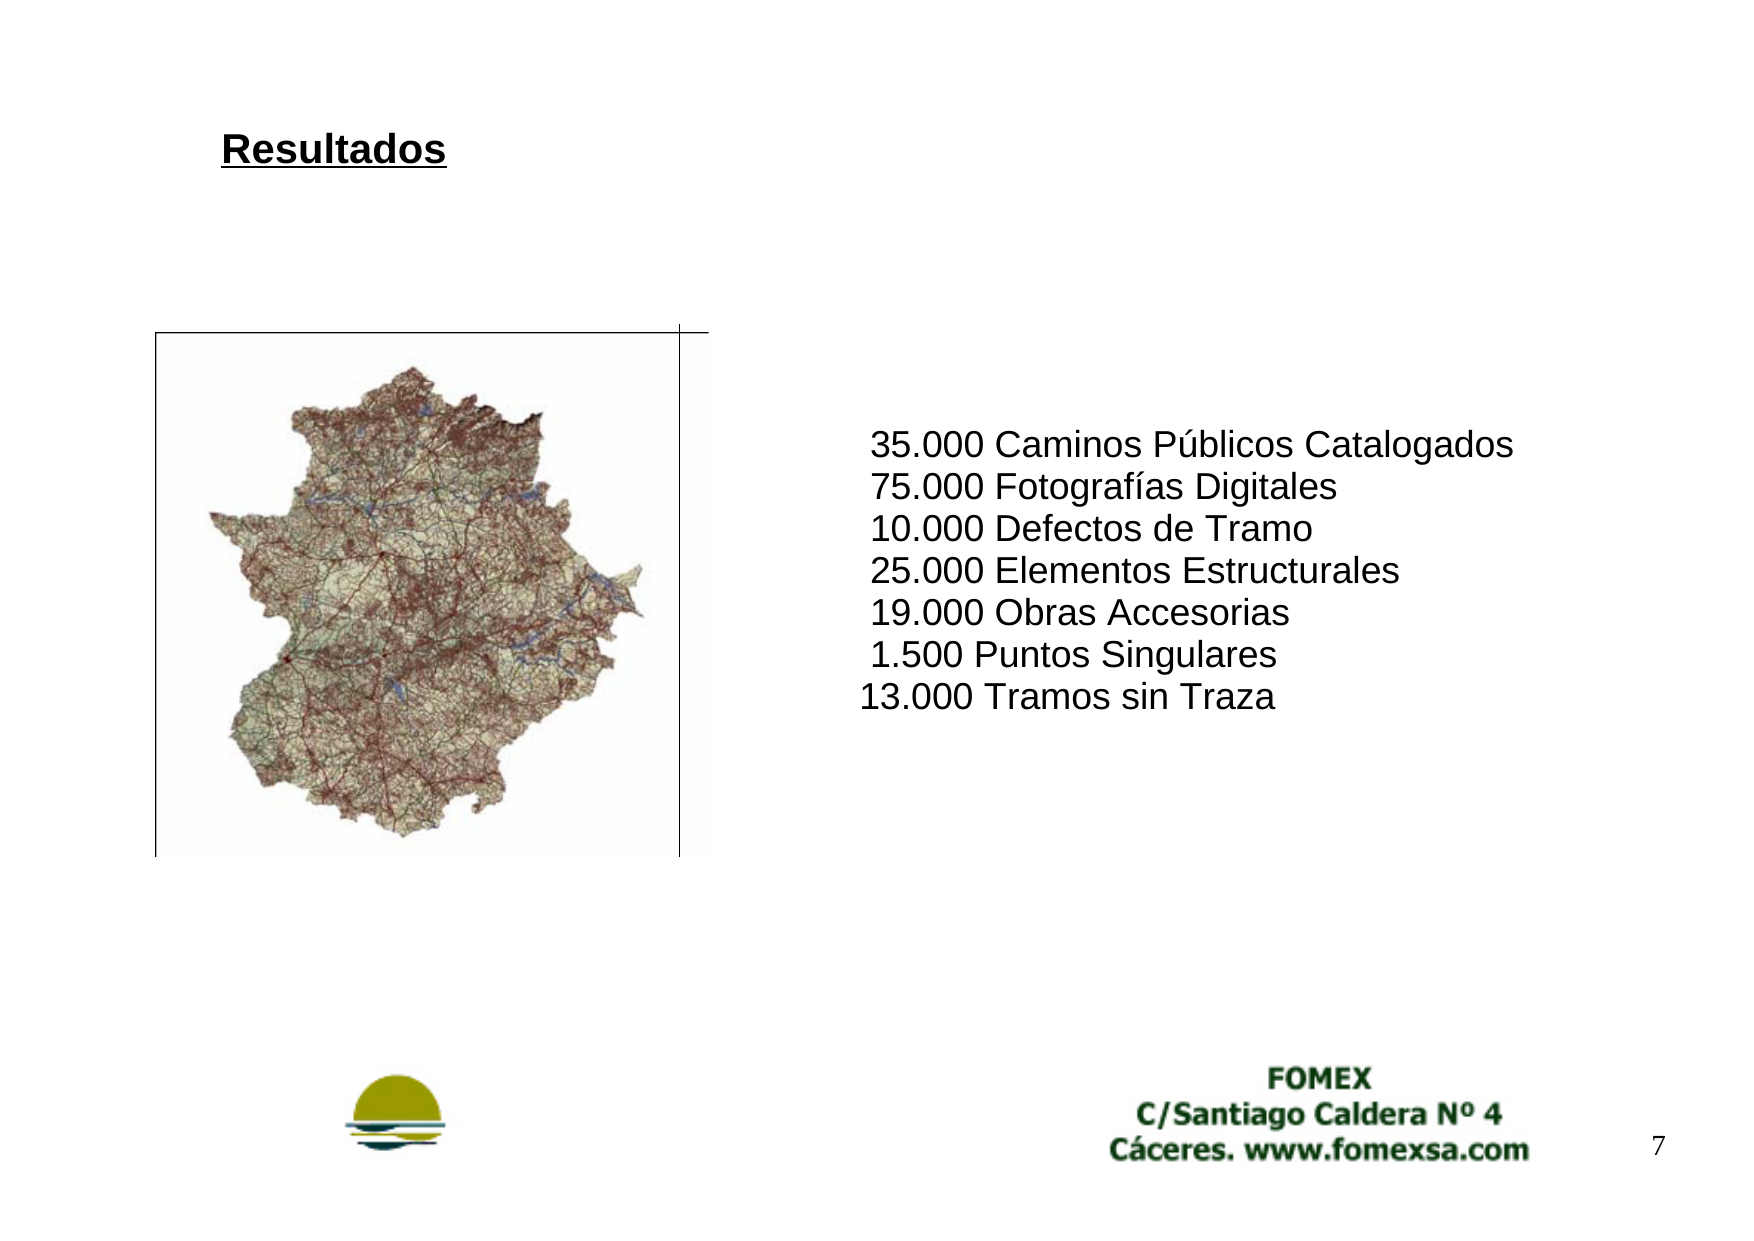

Resultados
 35.000 Caminos Públicos Catalogados
 75.000 Fotografías Digitales
 10.000 Defectos de Tramo
 25.000 Elementos Estructurales
 19.000 Obras Accesorias
 1.500 Puntos Singulares
13.000 Tramos sin Traza
FOMEX. Marzo 2007
7